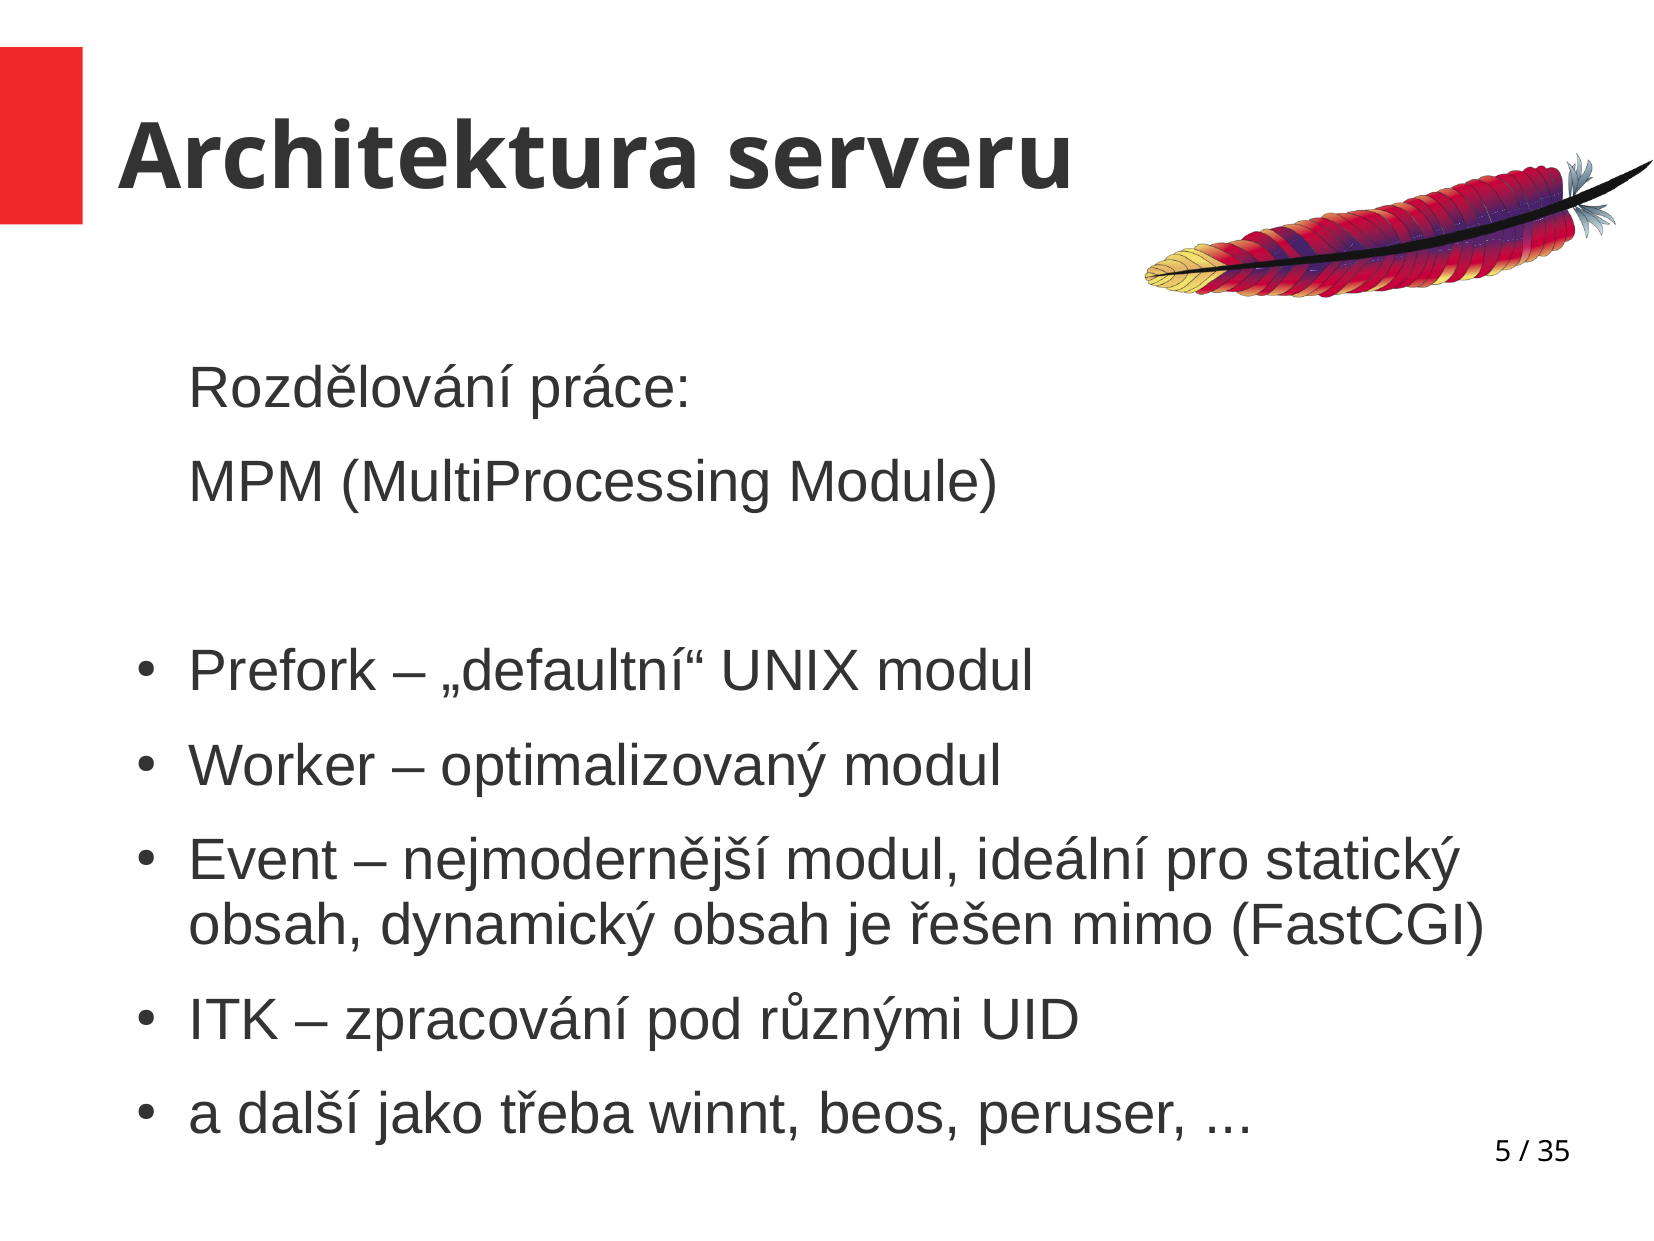

# Architektura serveru
Rozdělování práce:
MPM (MultiProcessing Module)
Prefork – „defaultní“ UNIX modul
Worker – optimalizovaný modul
Event – nejmodernější modul, ideální pro statický obsah, dynamický obsah je řešen mimo (FastCGI)
ITK – zpracování pod různými UID
a další jako třeba winnt, beos, peruser, ...
5